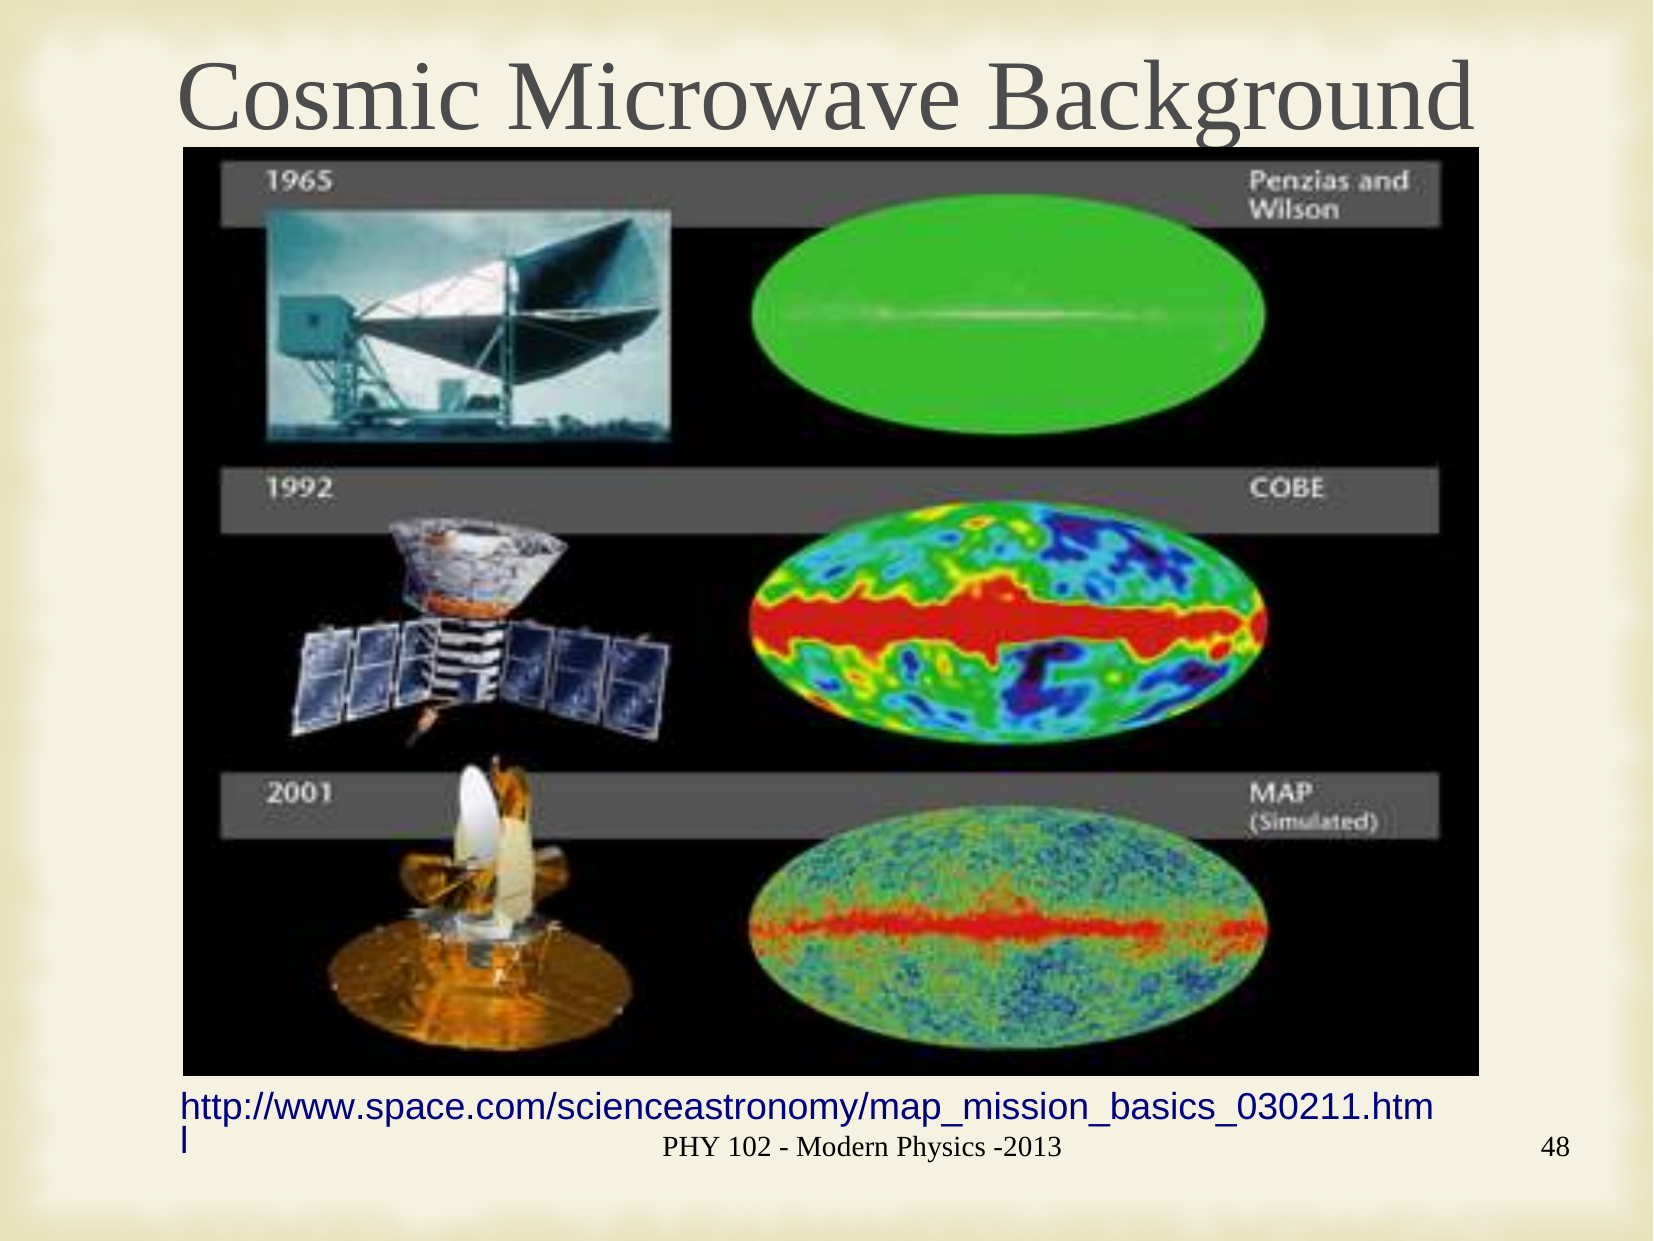

# Cosmic Microwave Background
http://www.space.com/scienceastronomy/map_mission_basics_030211.html
PHY 102 - Modern Physics -2013
48